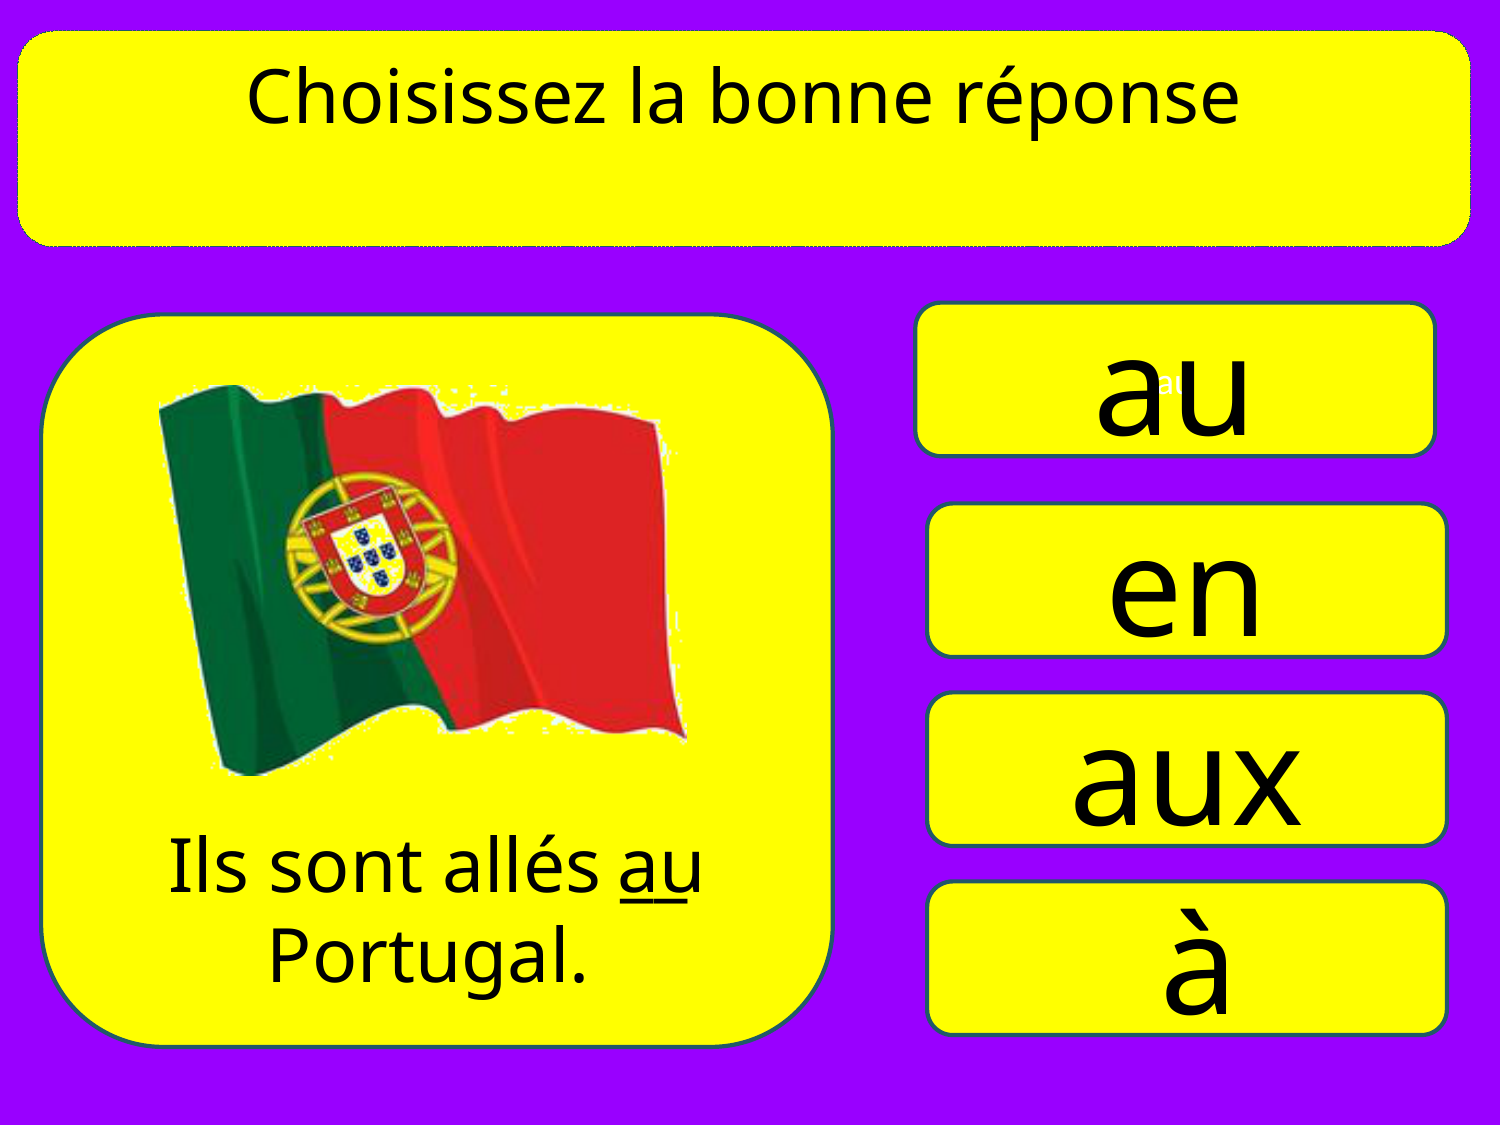

Choisissez la bonne réponse
au
au
en
aux
Ils sont allés __ Portugal.
au
à